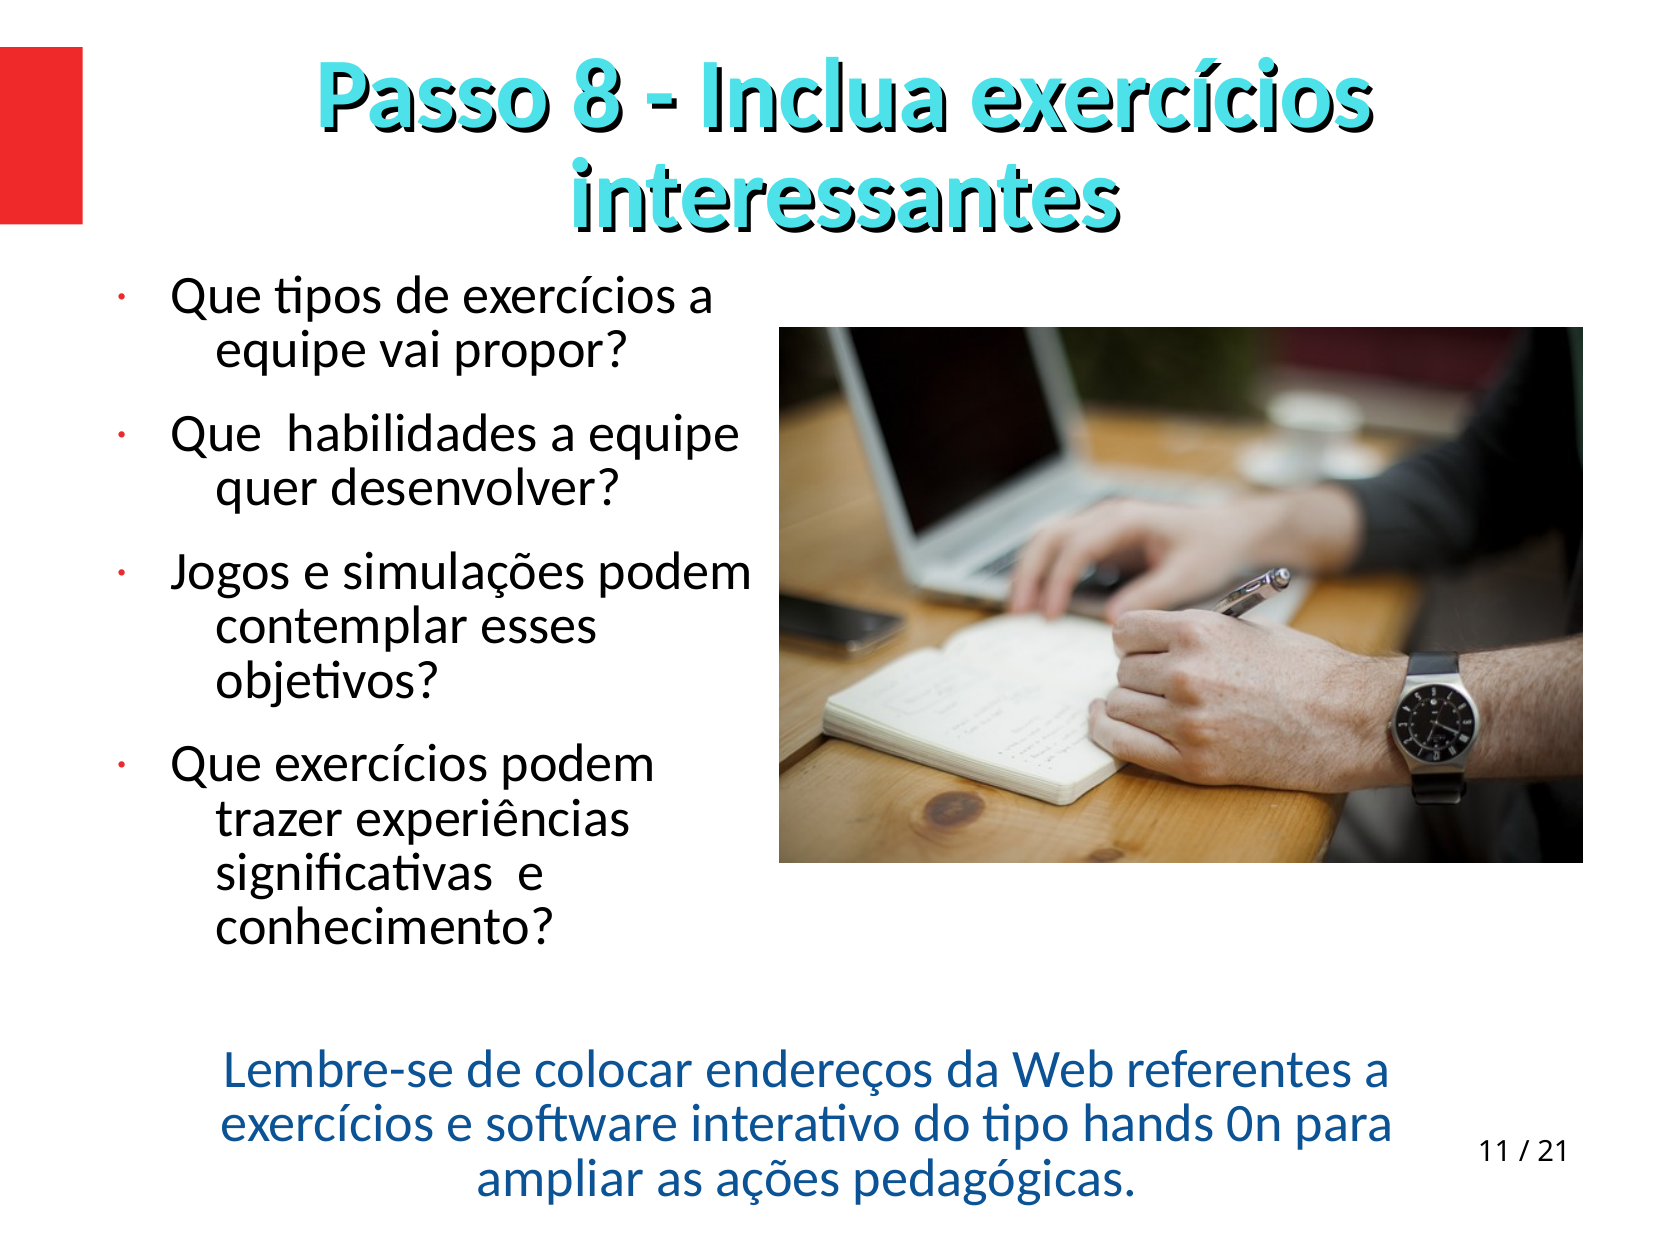

# Passo 8 - Inclua exercícios interessantes
Que tipos de exercícios a equipe vai propor?
Que habilidades a equipe quer desenvolver?
Jogos e simulações podem contemplar esses objetivos?
Que exercícios podem trazer experiências significativas e conhecimento?
Lembre-se de colocar endereços da Web referentes a exercícios e software interativo do tipo hands 0n para ampliar as ações pedagógicas.
11